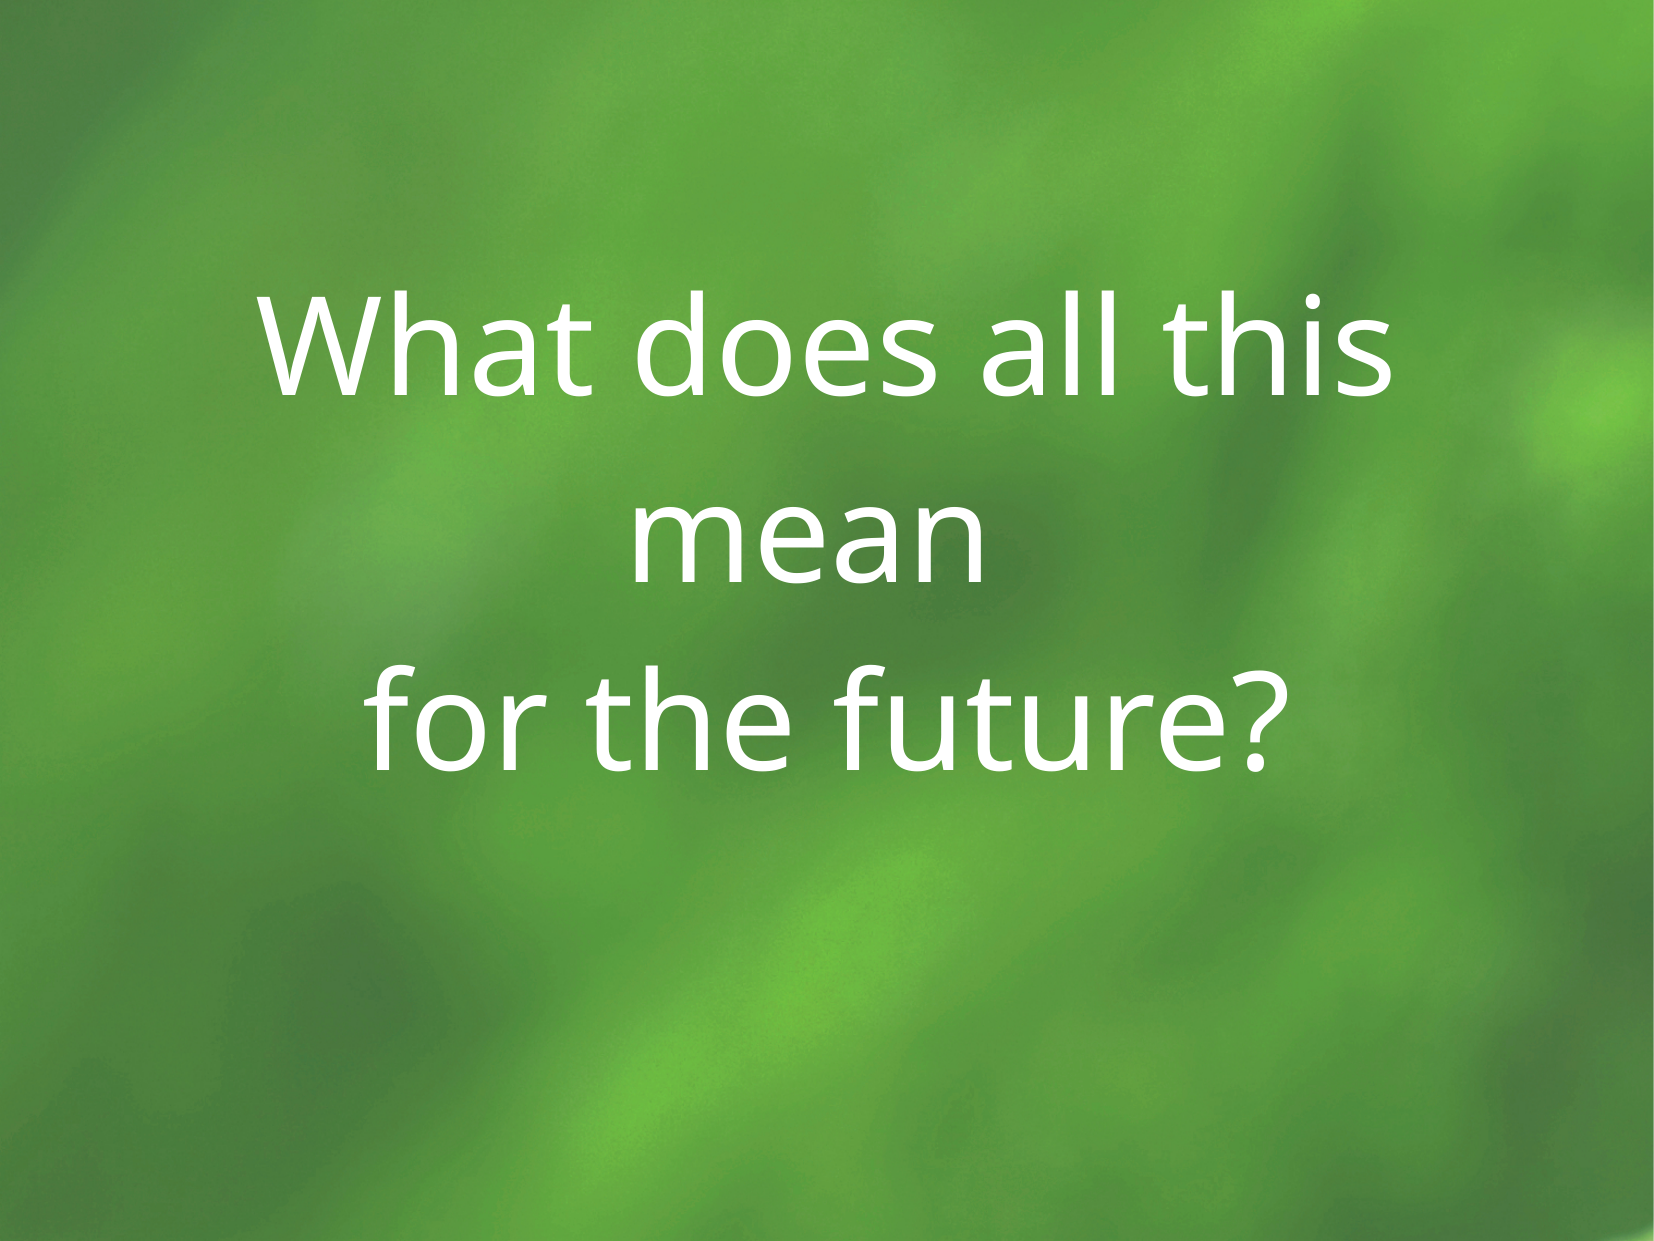

# What does all this mean
for the future?